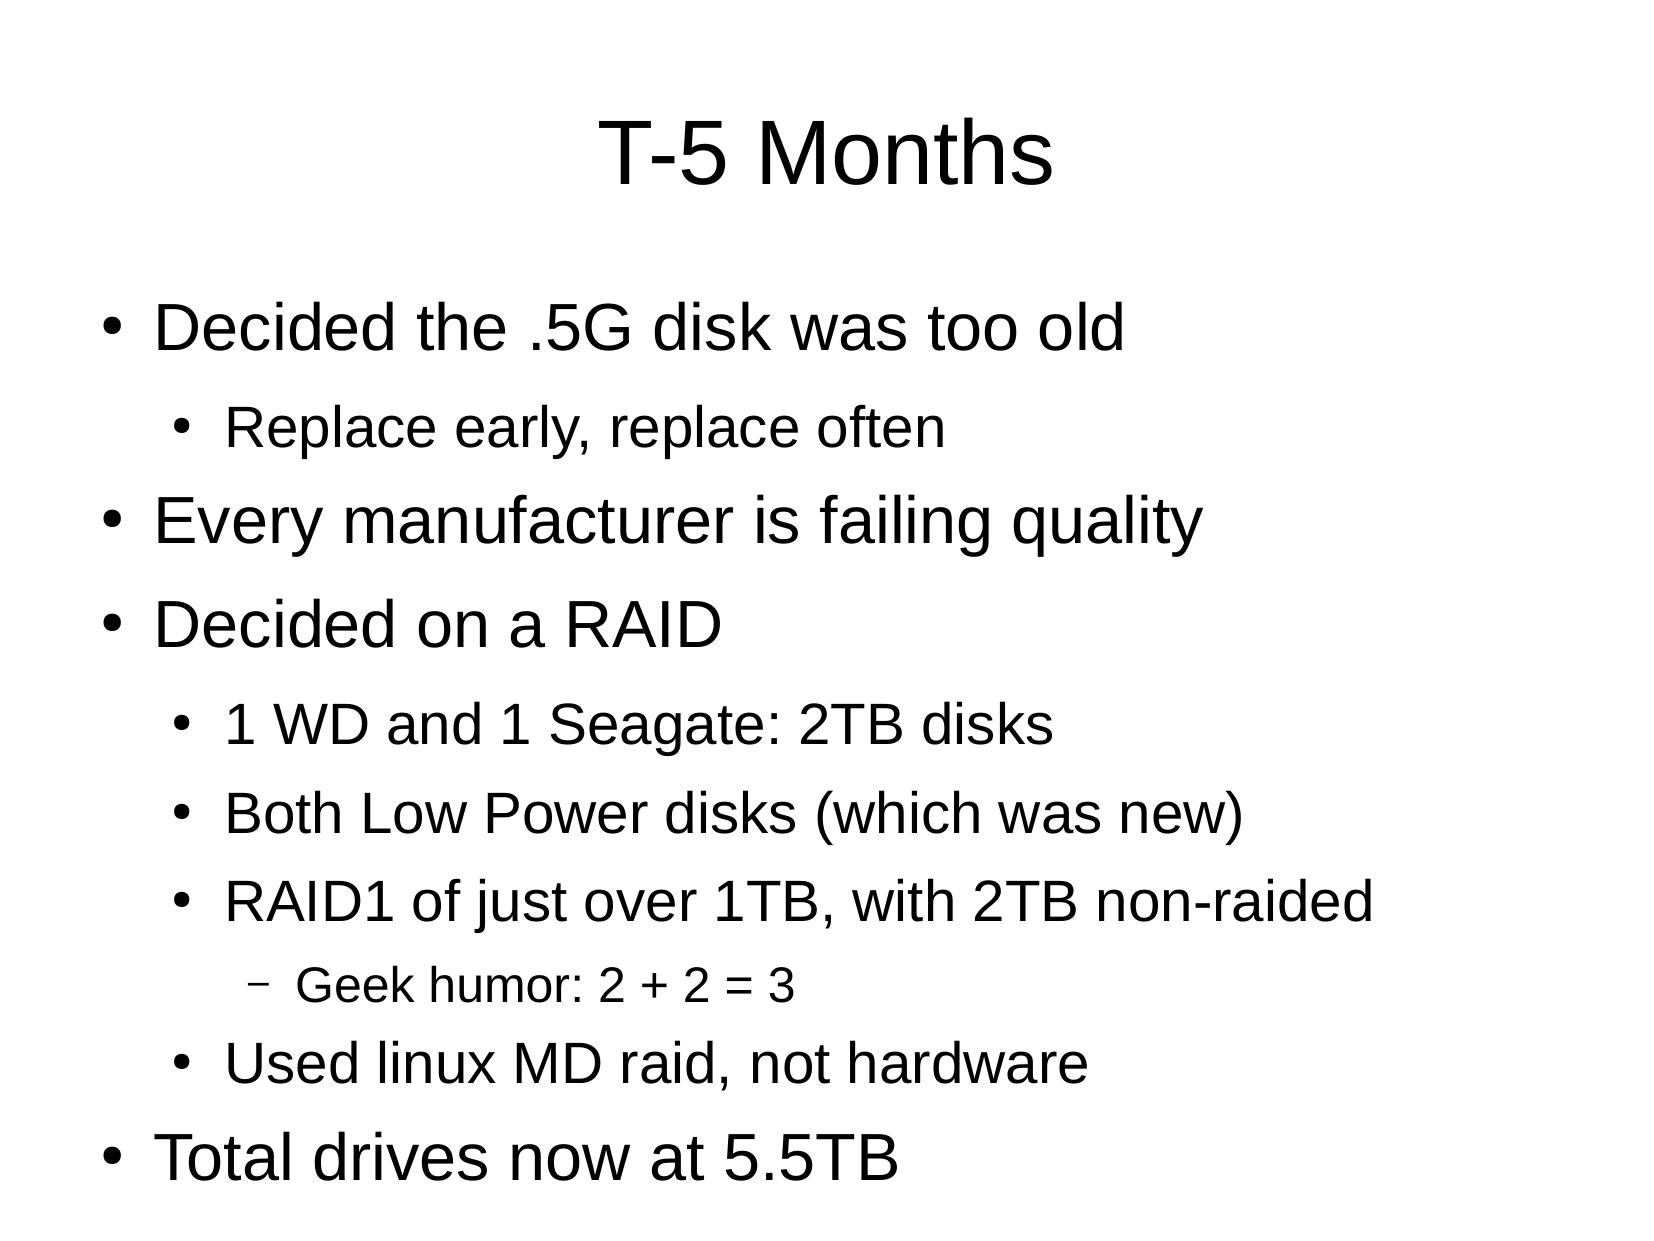

# T-5 Months
Decided the .5G disk was too old
Replace early, replace often
Every manufacturer is failing quality
Decided on a RAID
1 WD and 1 Seagate: 2TB disks
Both Low Power disks (which was new)
RAID1 of just over 1TB, with 2TB non-raided
Geek humor: 2 + 2 = 3
Used linux MD raid, not hardware
Total drives now at 5.5TB